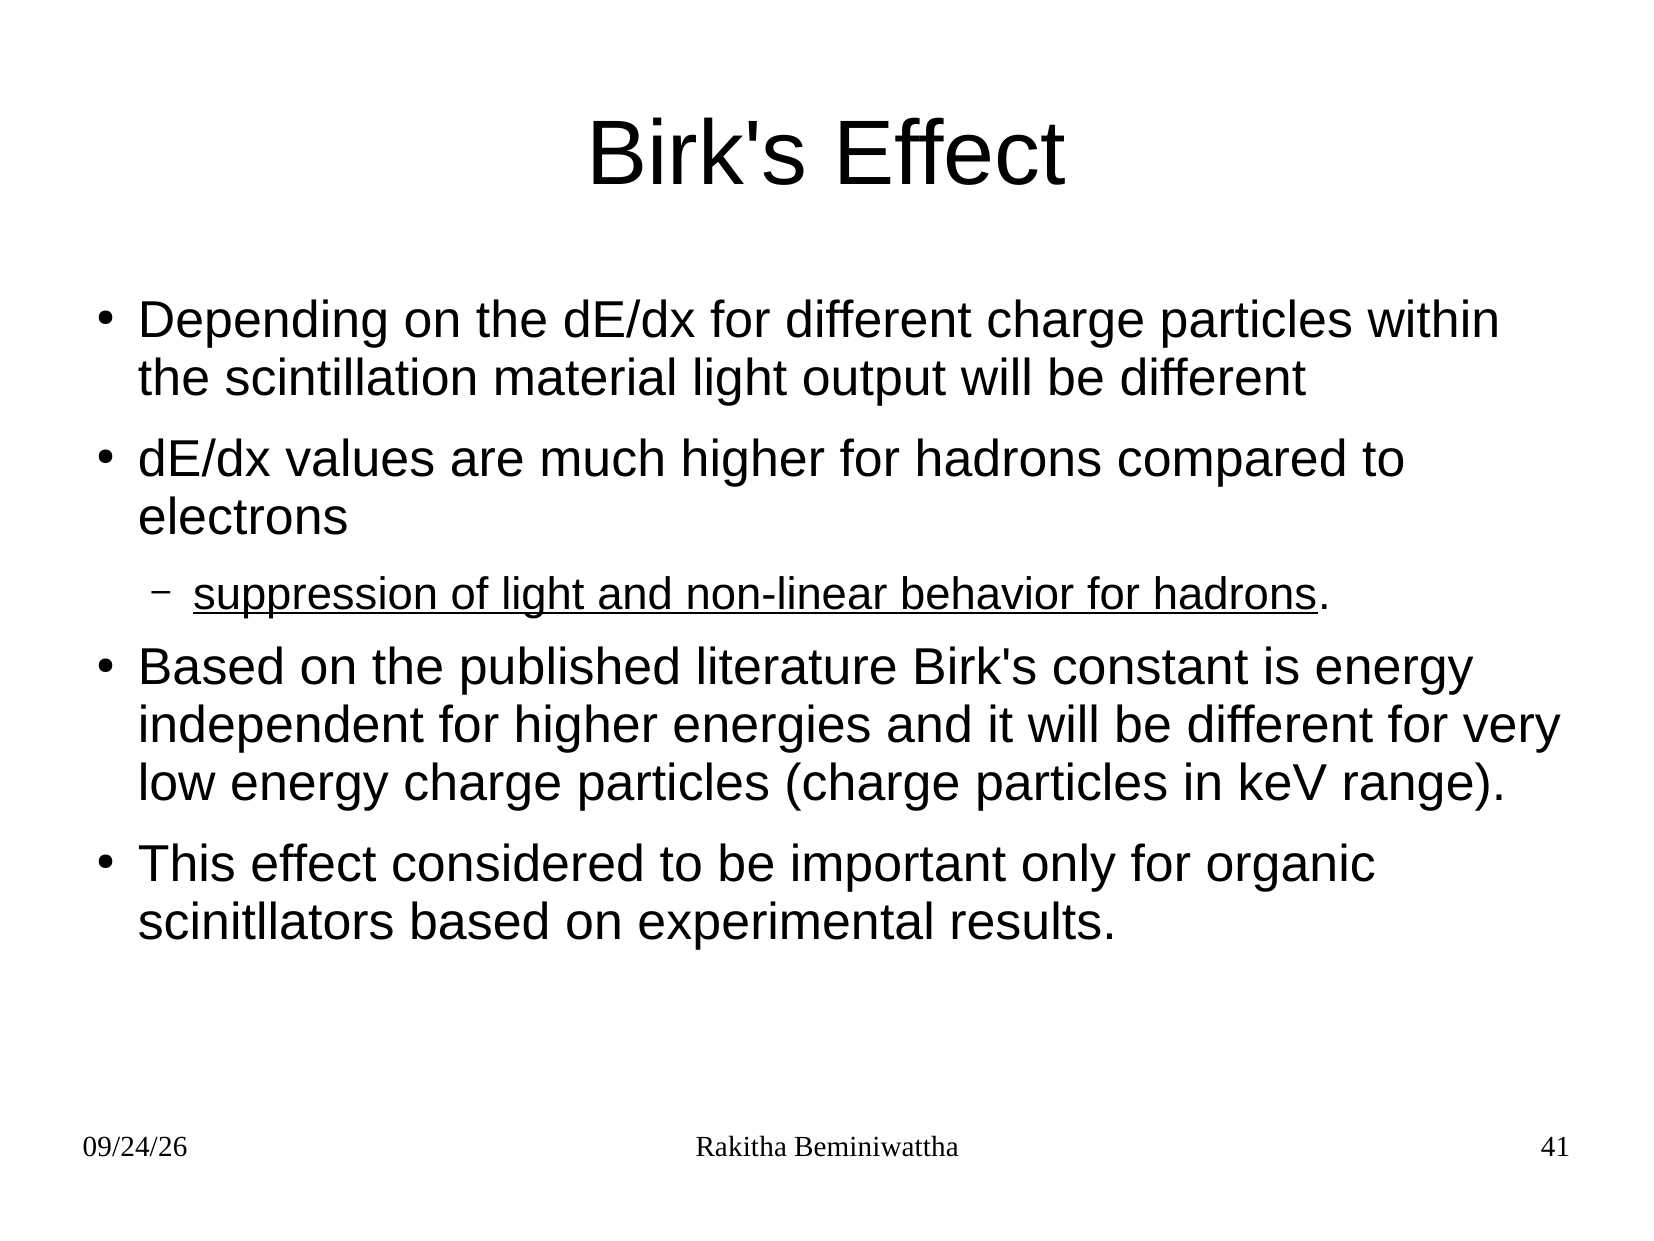

# Birk's Effect
Depending on the dE/dx for different charge particles within the scintillation material light output will be different
dE/dx values are much higher for hadrons compared to electrons
suppression of light and non-linear behavior for hadrons.
Based on the published literature Birk's constant is energy independent for higher energies and it will be different for very low energy charge particles (charge particles in keV range).
This effect considered to be important only for organic scinitllators based on experimental results.